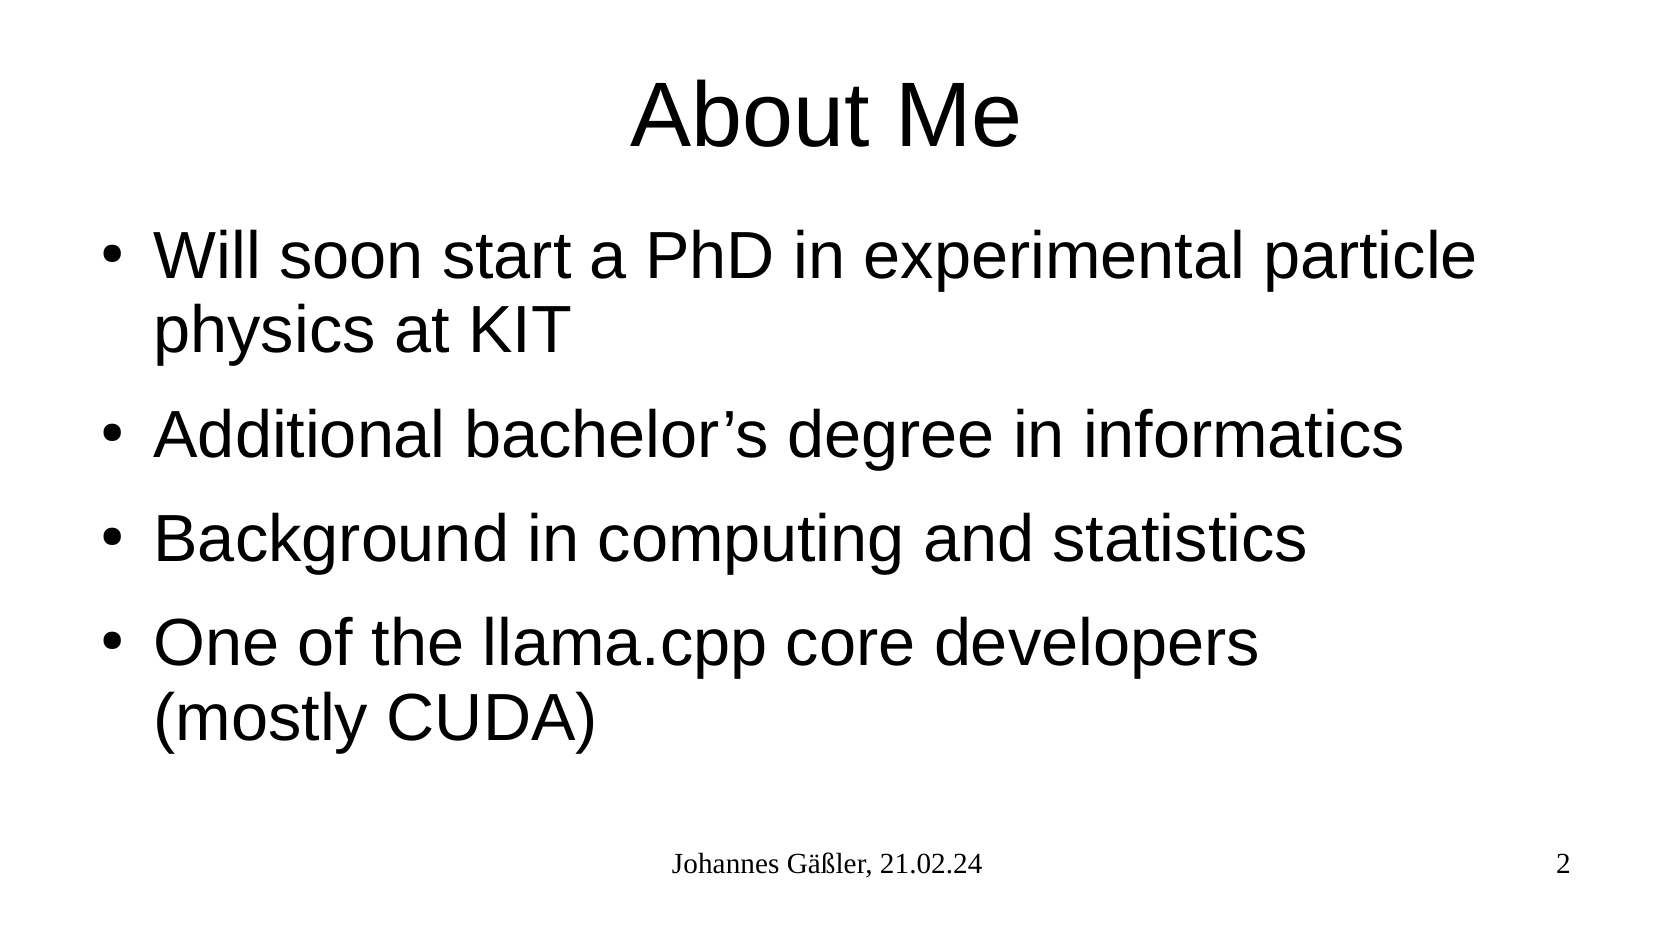

# About Me
Will soon start a PhD in experimental particle physics at KIT
Additional bachelor’s degree in informatics
Background in computing and statistics
One of the llama.cpp core developers
(mostly CUDA)
Johannes Gäßler, 21.02.24
2